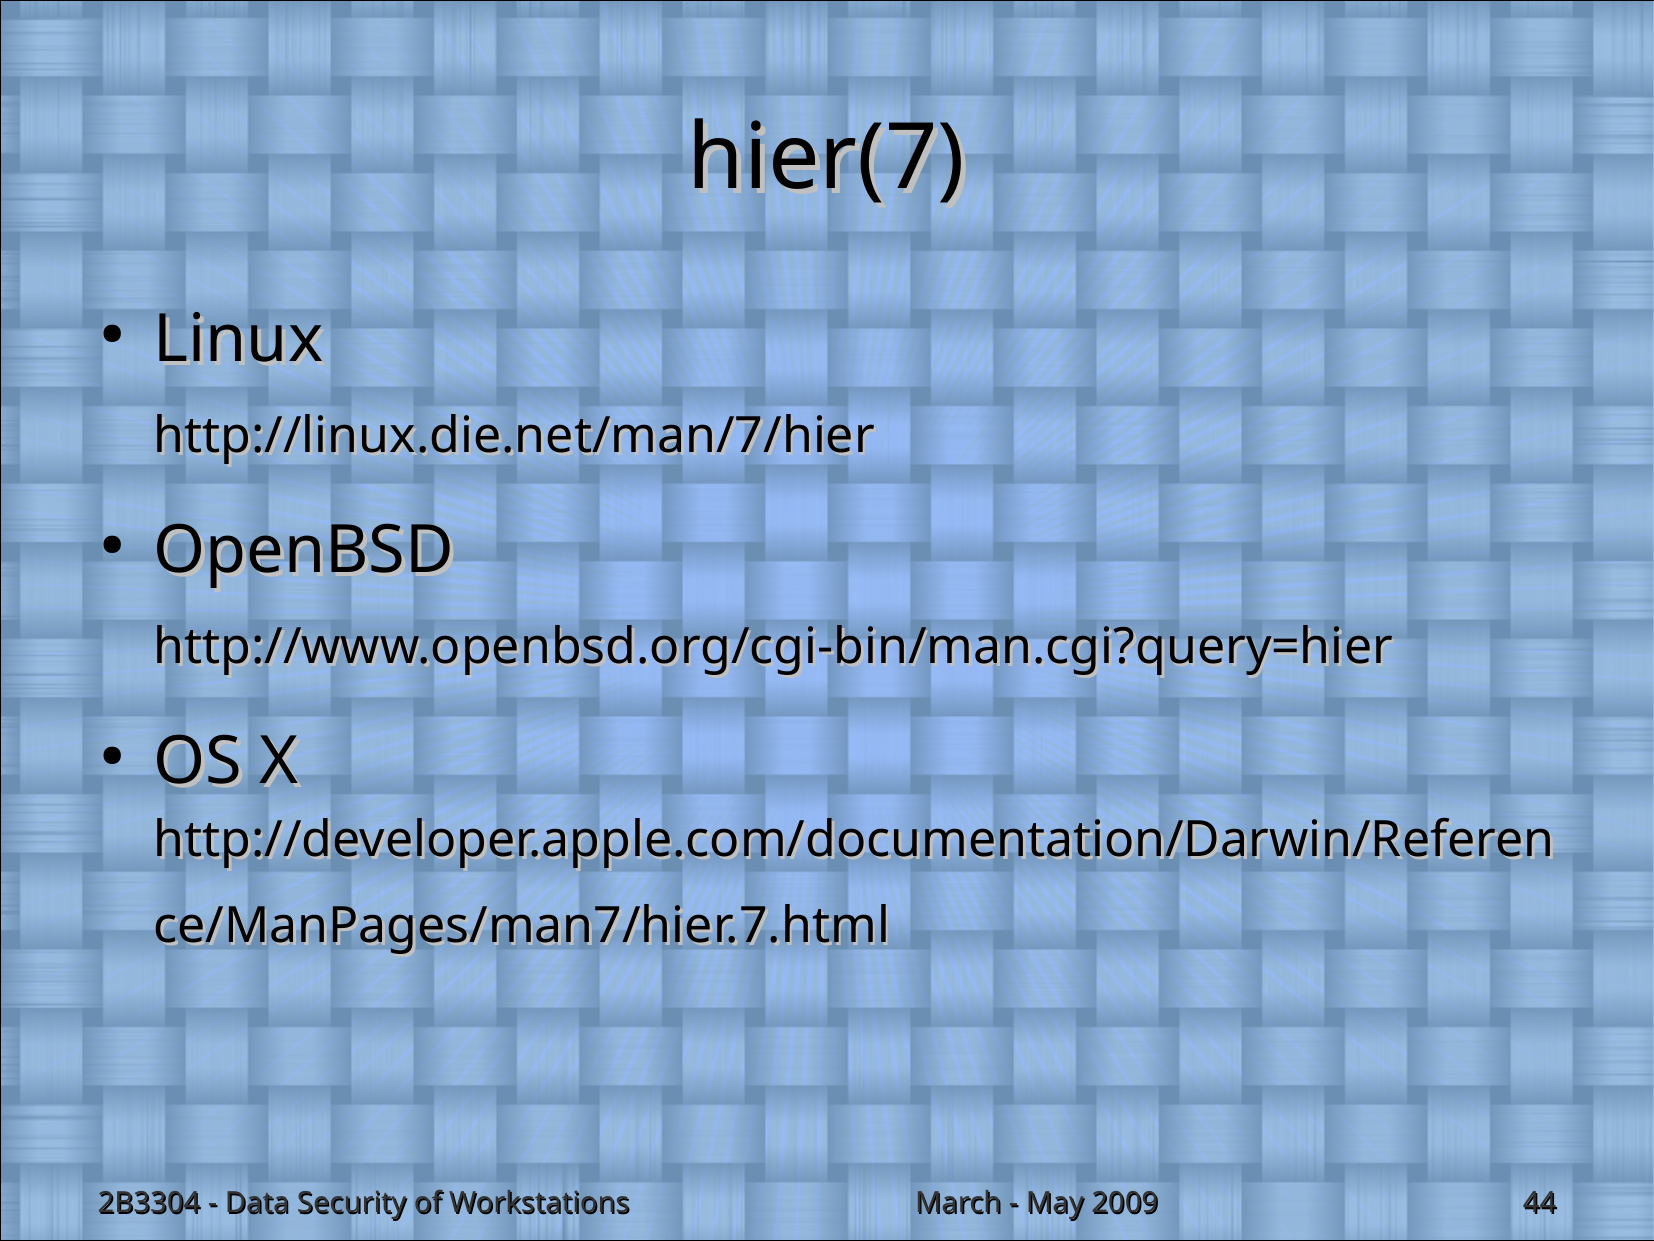

# hier(7)
Linux
http://linux.die.net/man/7/hier
OpenBSD
http://www.openbsd.org/cgi-bin/man.cgi?query=hier
OS X
http://developer.apple.com/documentation/Darwin/Reference/ManPages/man7/hier.7.html